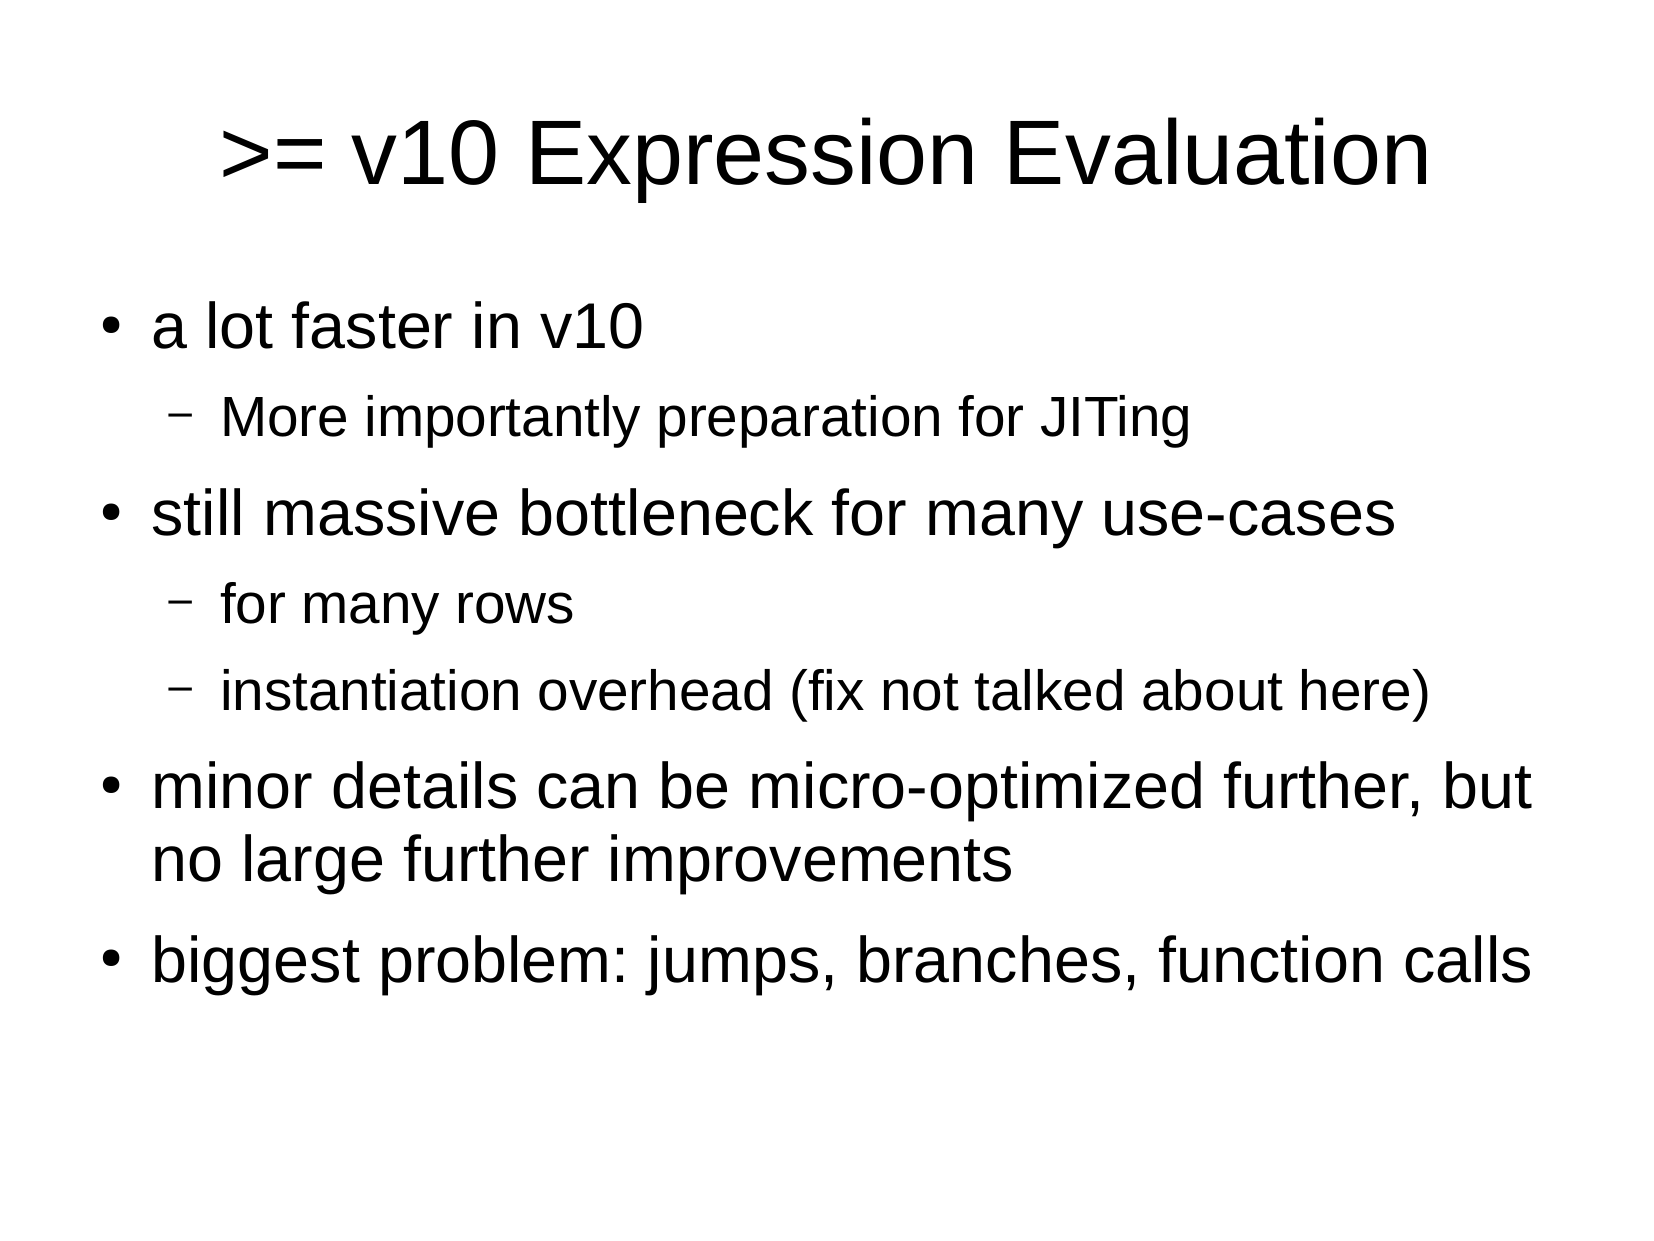

# >= v10 Expression Evaluation
a lot faster in v10
More importantly preparation for JITing
still massive bottleneck for many use-cases
for many rows
instantiation overhead (fix not talked about here)
minor details can be micro-optimized further, but no large further improvements
biggest problem: jumps, branches, function calls